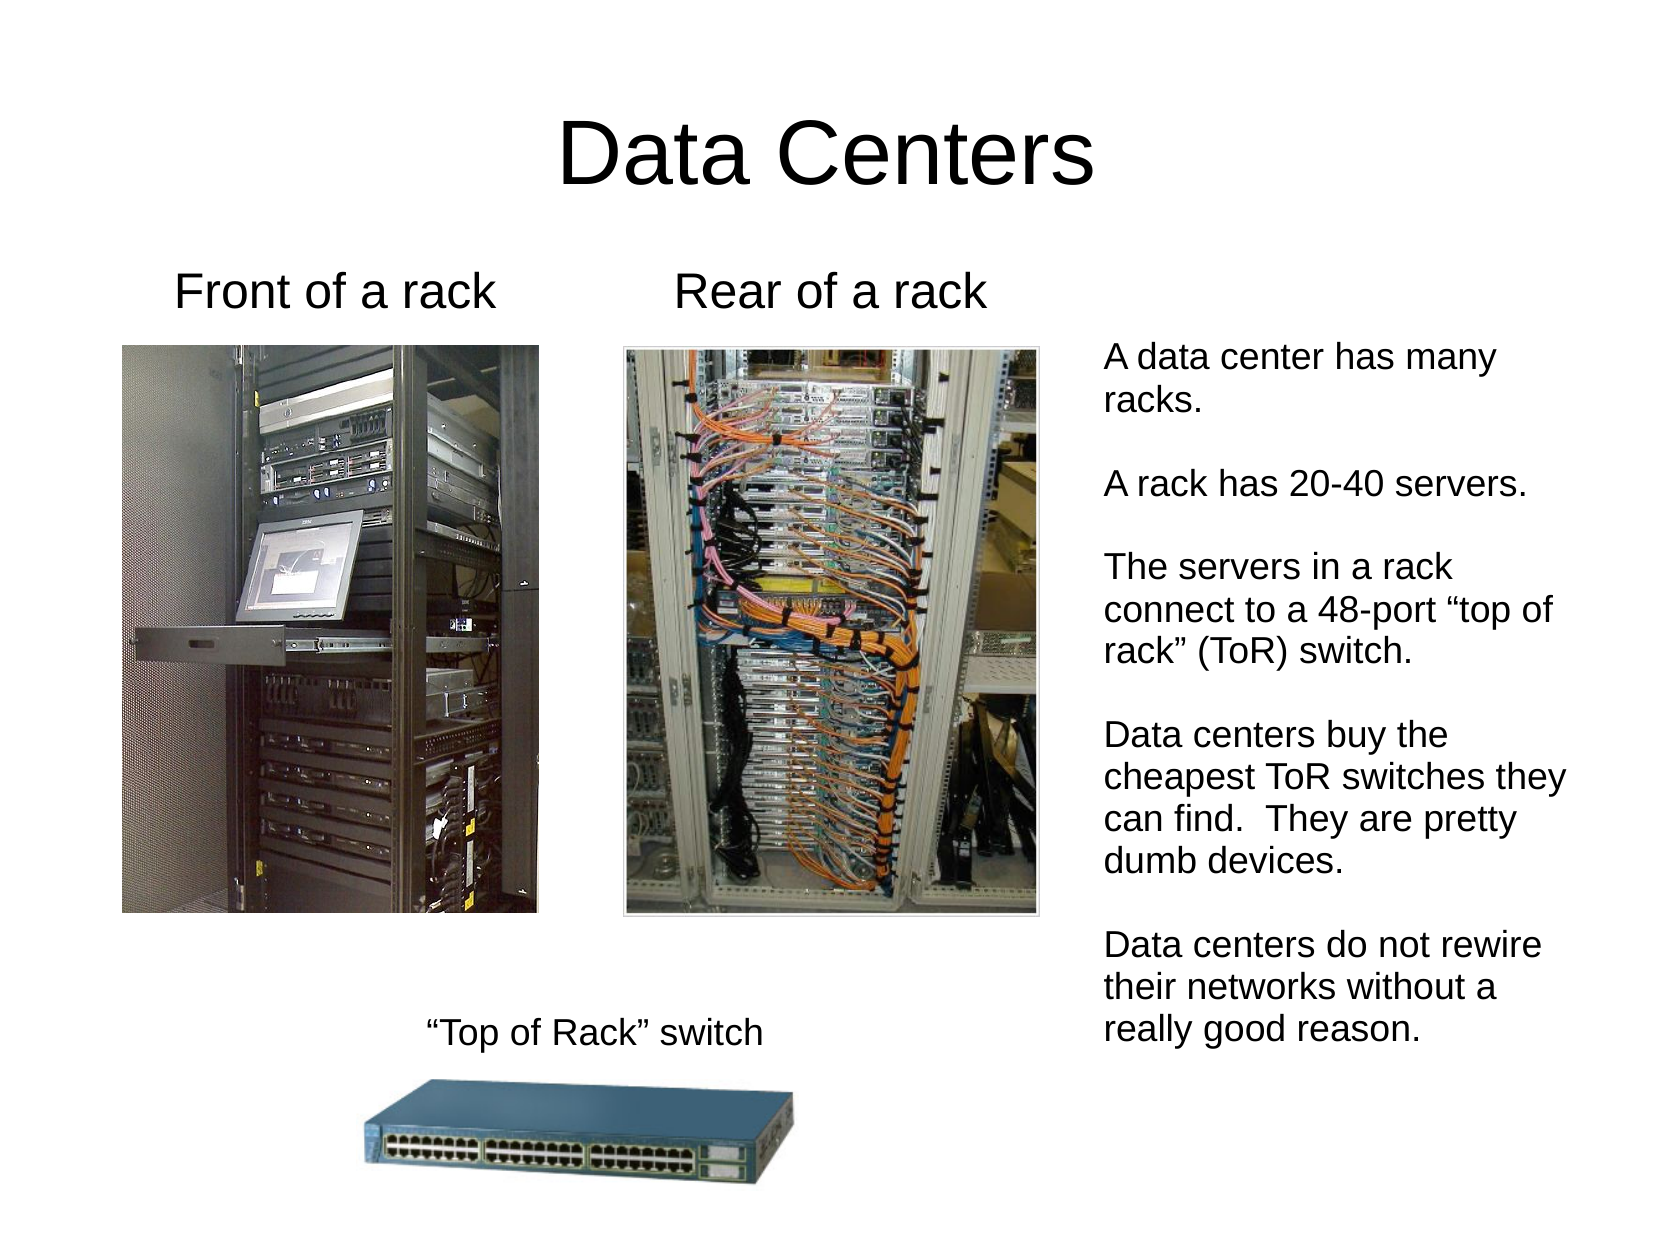

# Data Centers
Front of a rack
Rear of a rack
A data center has many racks.
A rack has 20-40 servers.
The servers in a rack connect to a 48-port “top of rack” (ToR) switch.
Data centers buy the cheapest ToR switches they can find. They are pretty dumb devices.
Data centers do not rewire their networks without a really good reason.
 “Top of Rack” switch